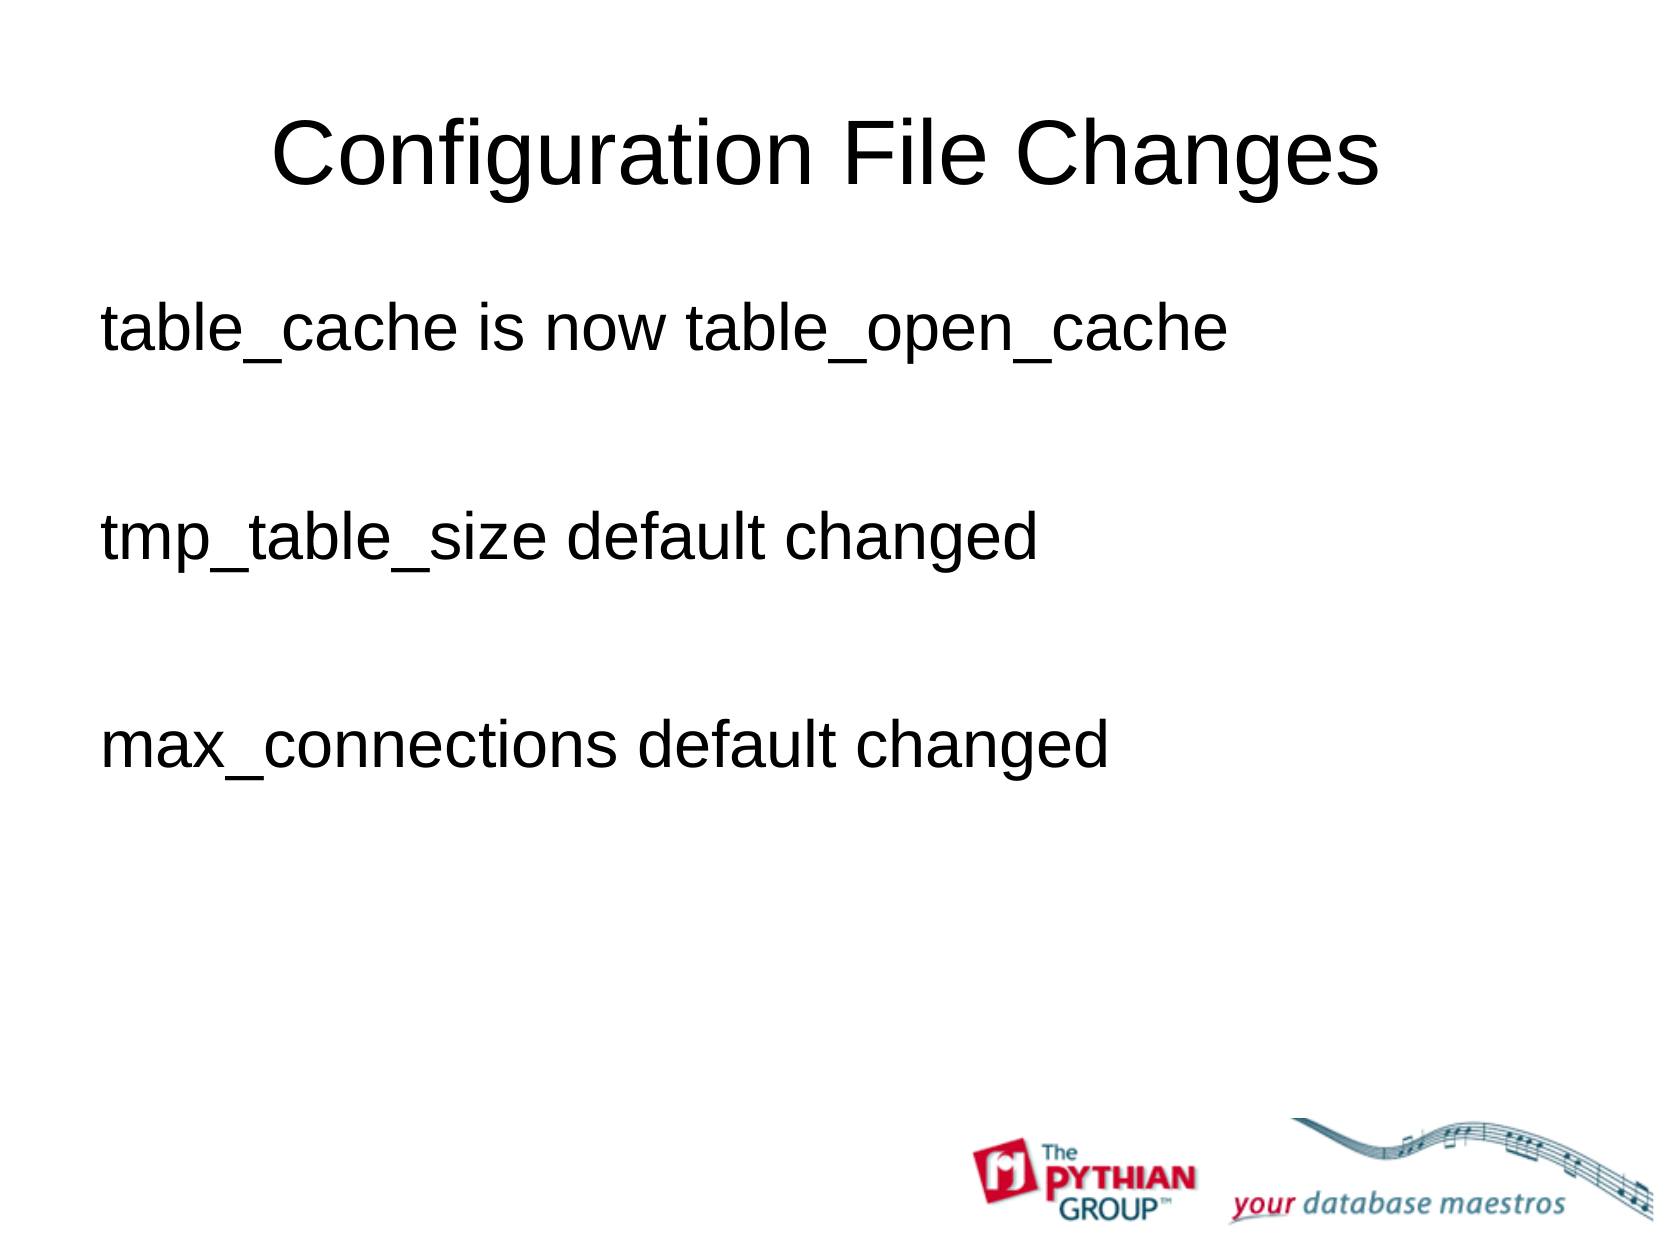

# Configuration File Changes
table_cache is now table_open_cache
tmp_table_size default changed
max_connections default changed